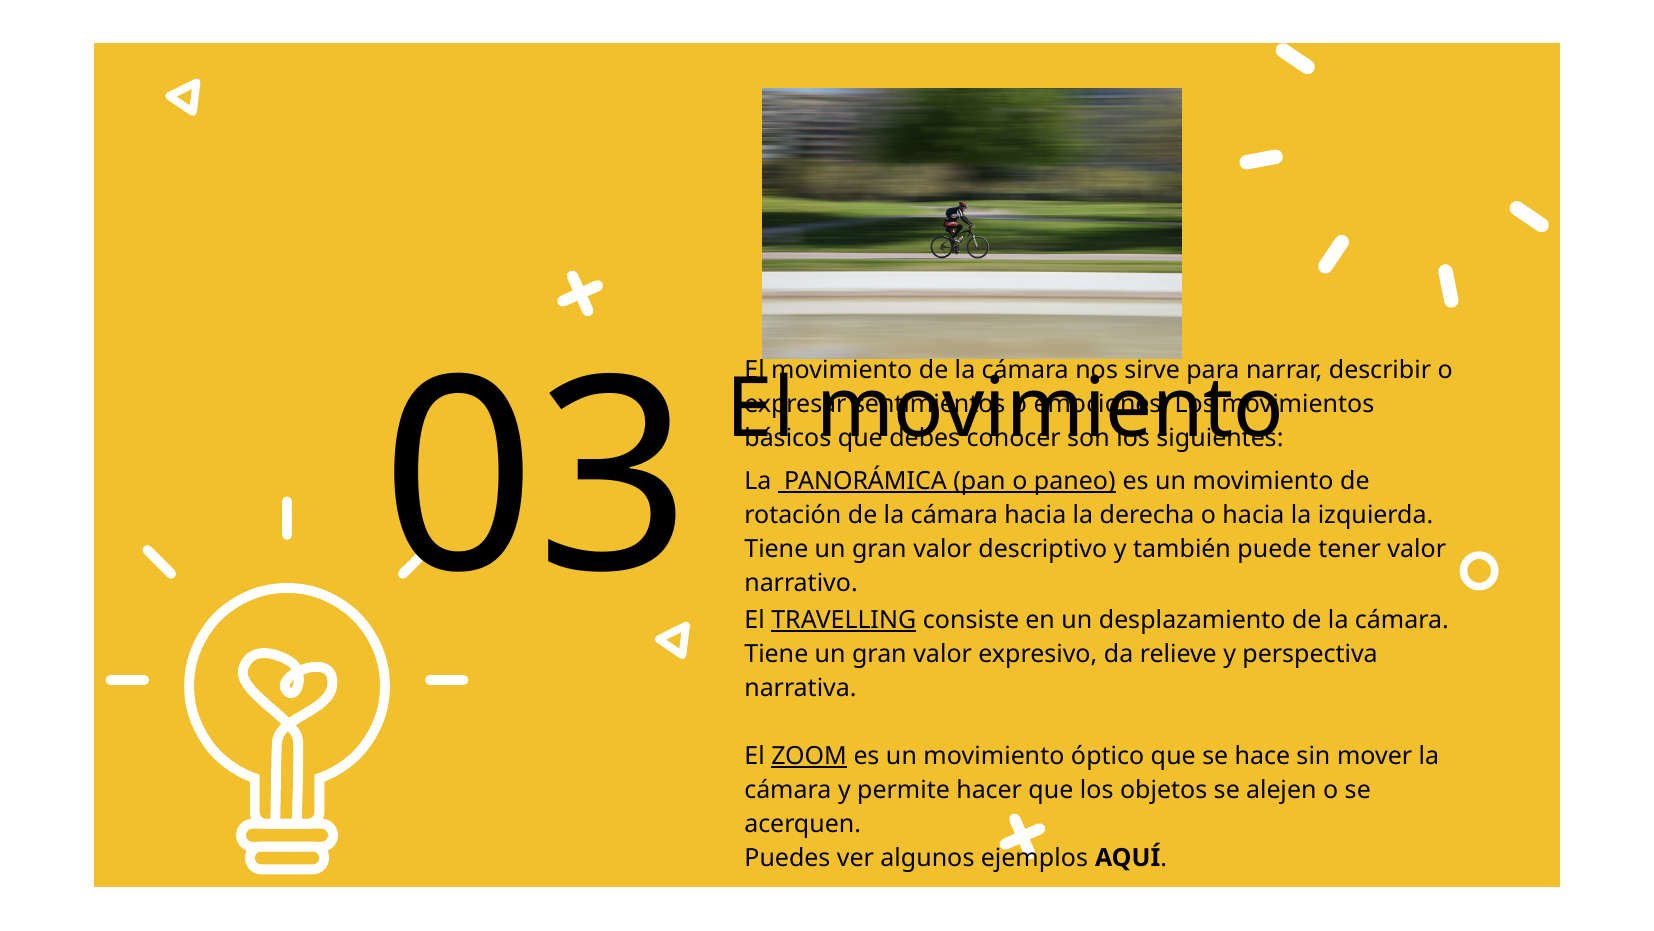

03
El movimiento de la cámara nos sirve para narrar, describir o expresar sentimientos o emociones. Los movimientos básicos que debes conocer son los siguientes:
La PANORÁMICA (pan o paneo) es un movimiento de rotación de la cámara hacia la derecha o hacia la izquierda. Tiene un gran valor descriptivo y también puede tener valor narrativo.
El TRAVELLING consiste en un desplazamiento de la cámara. Tiene un gran valor expresivo, da relieve y perspectiva narrativa.
El ZOOM es un movimiento óptico que se hace sin mover la cámara y permite hacer que los objetos se alejen o se acerquen.
Puedes ver algunos ejemplos AQUÍ.
# El movimiento